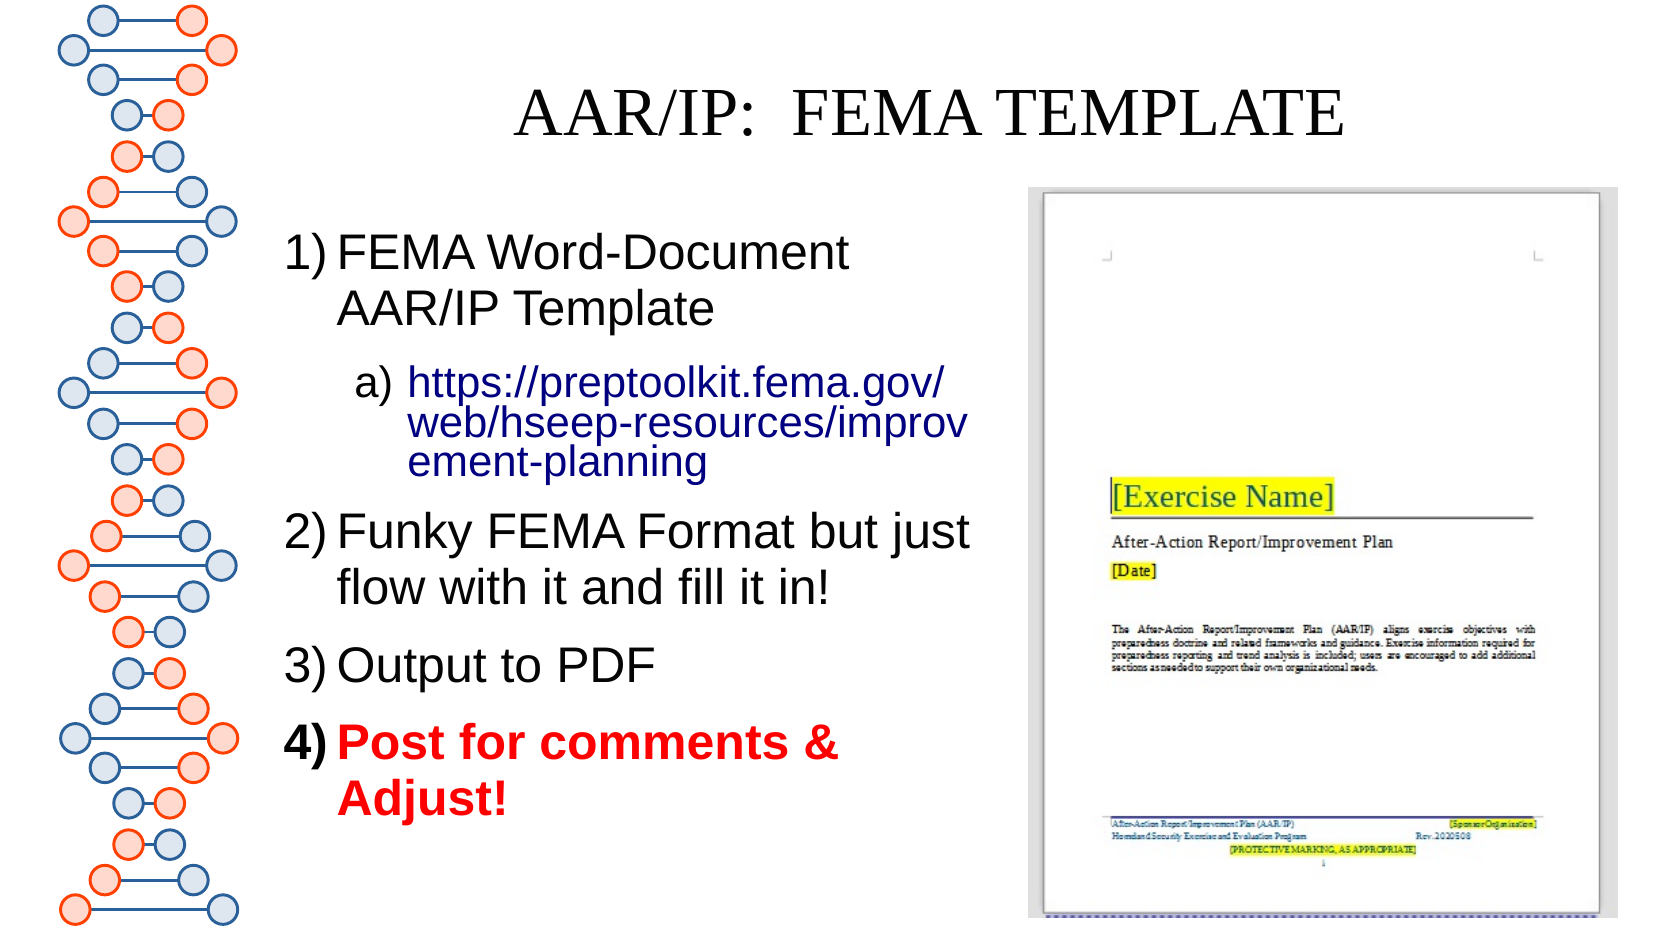

# AAR/IP: FEMA TEMPLATE
FEMA Word-Document AAR/IP Template
https://preptoolkit.fema.gov/web/hseep-resources/improvement-planning
Funky FEMA Format but just flow with it and fill it in!
Output to PDF
Post for comments & Adjust!
64